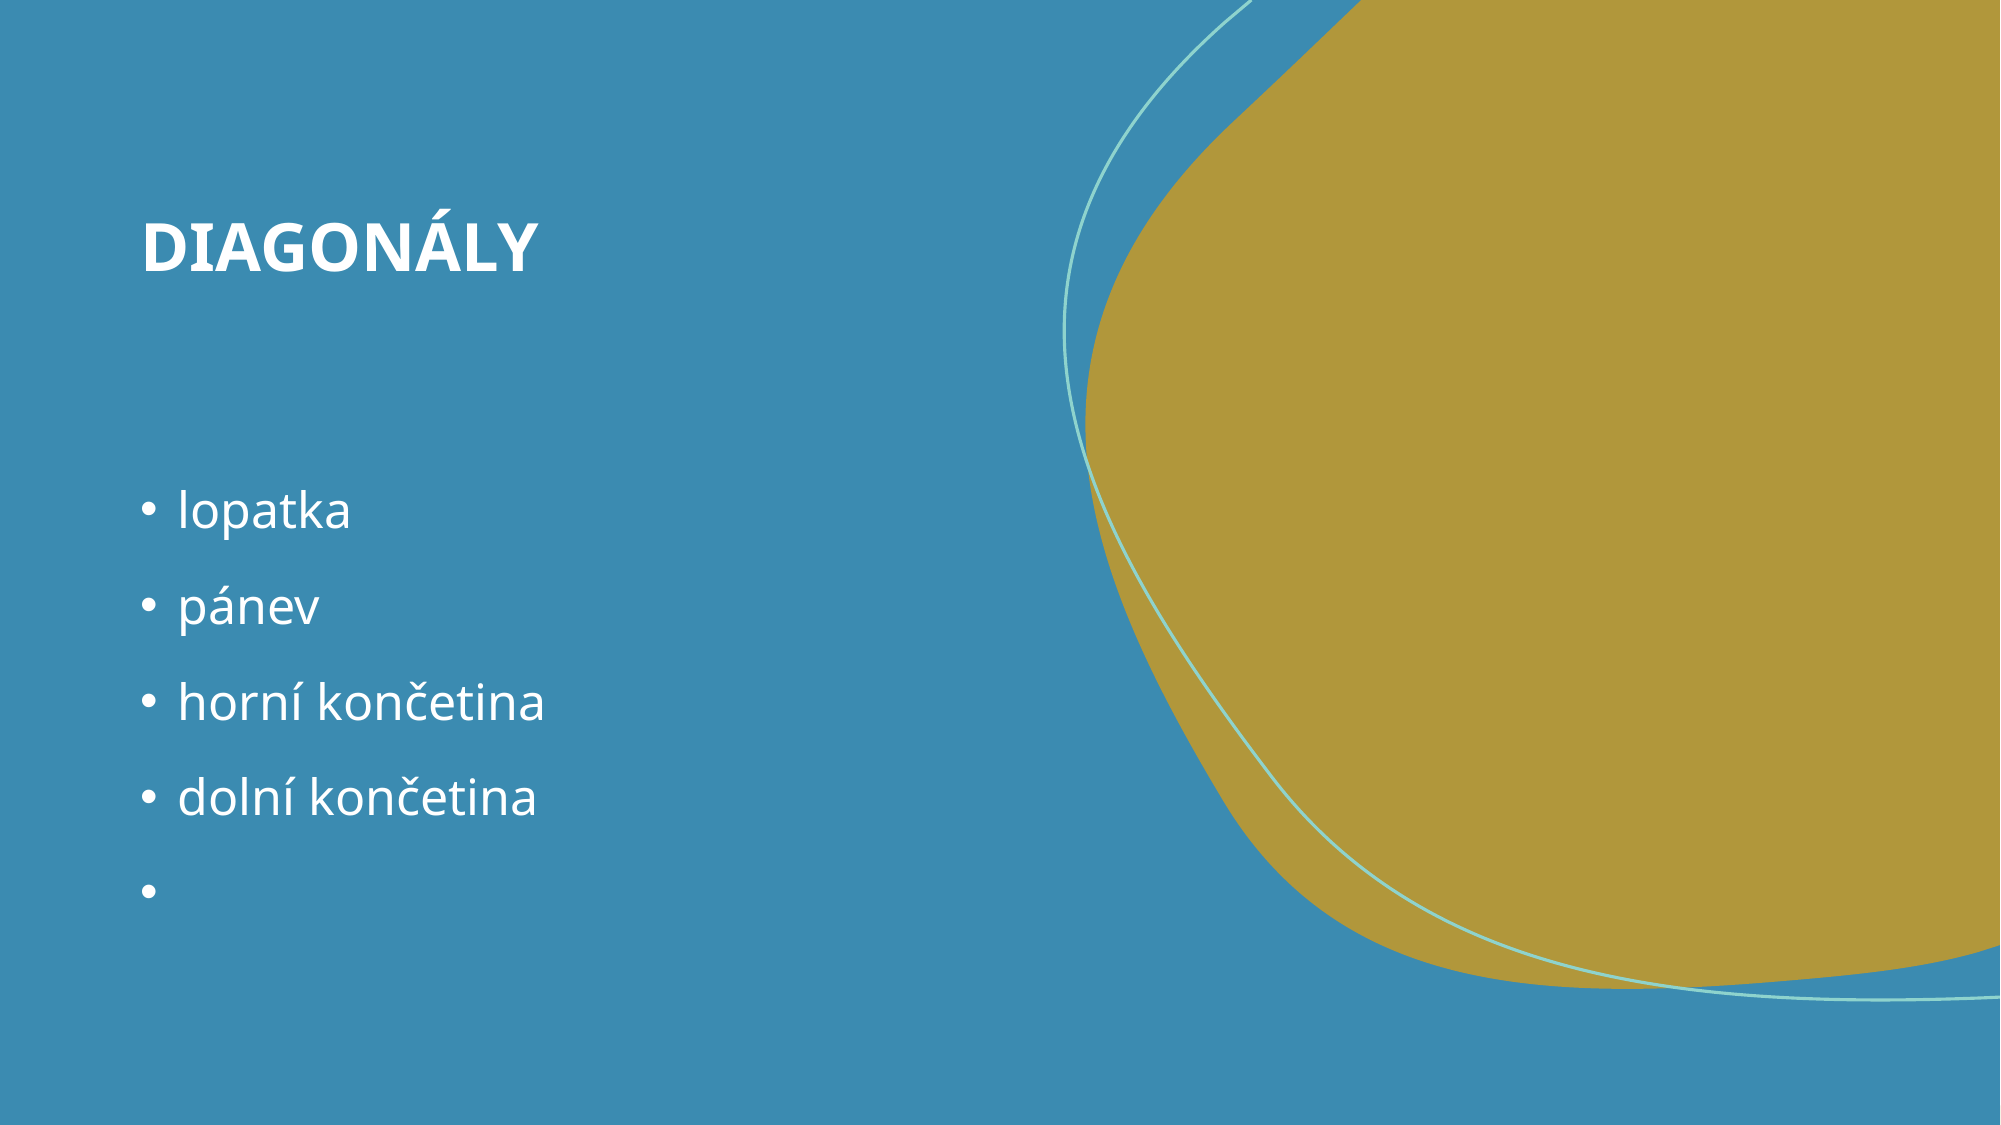

DIAGONÁLY
# lopatka
pánev
horní končetina
dolní končetina